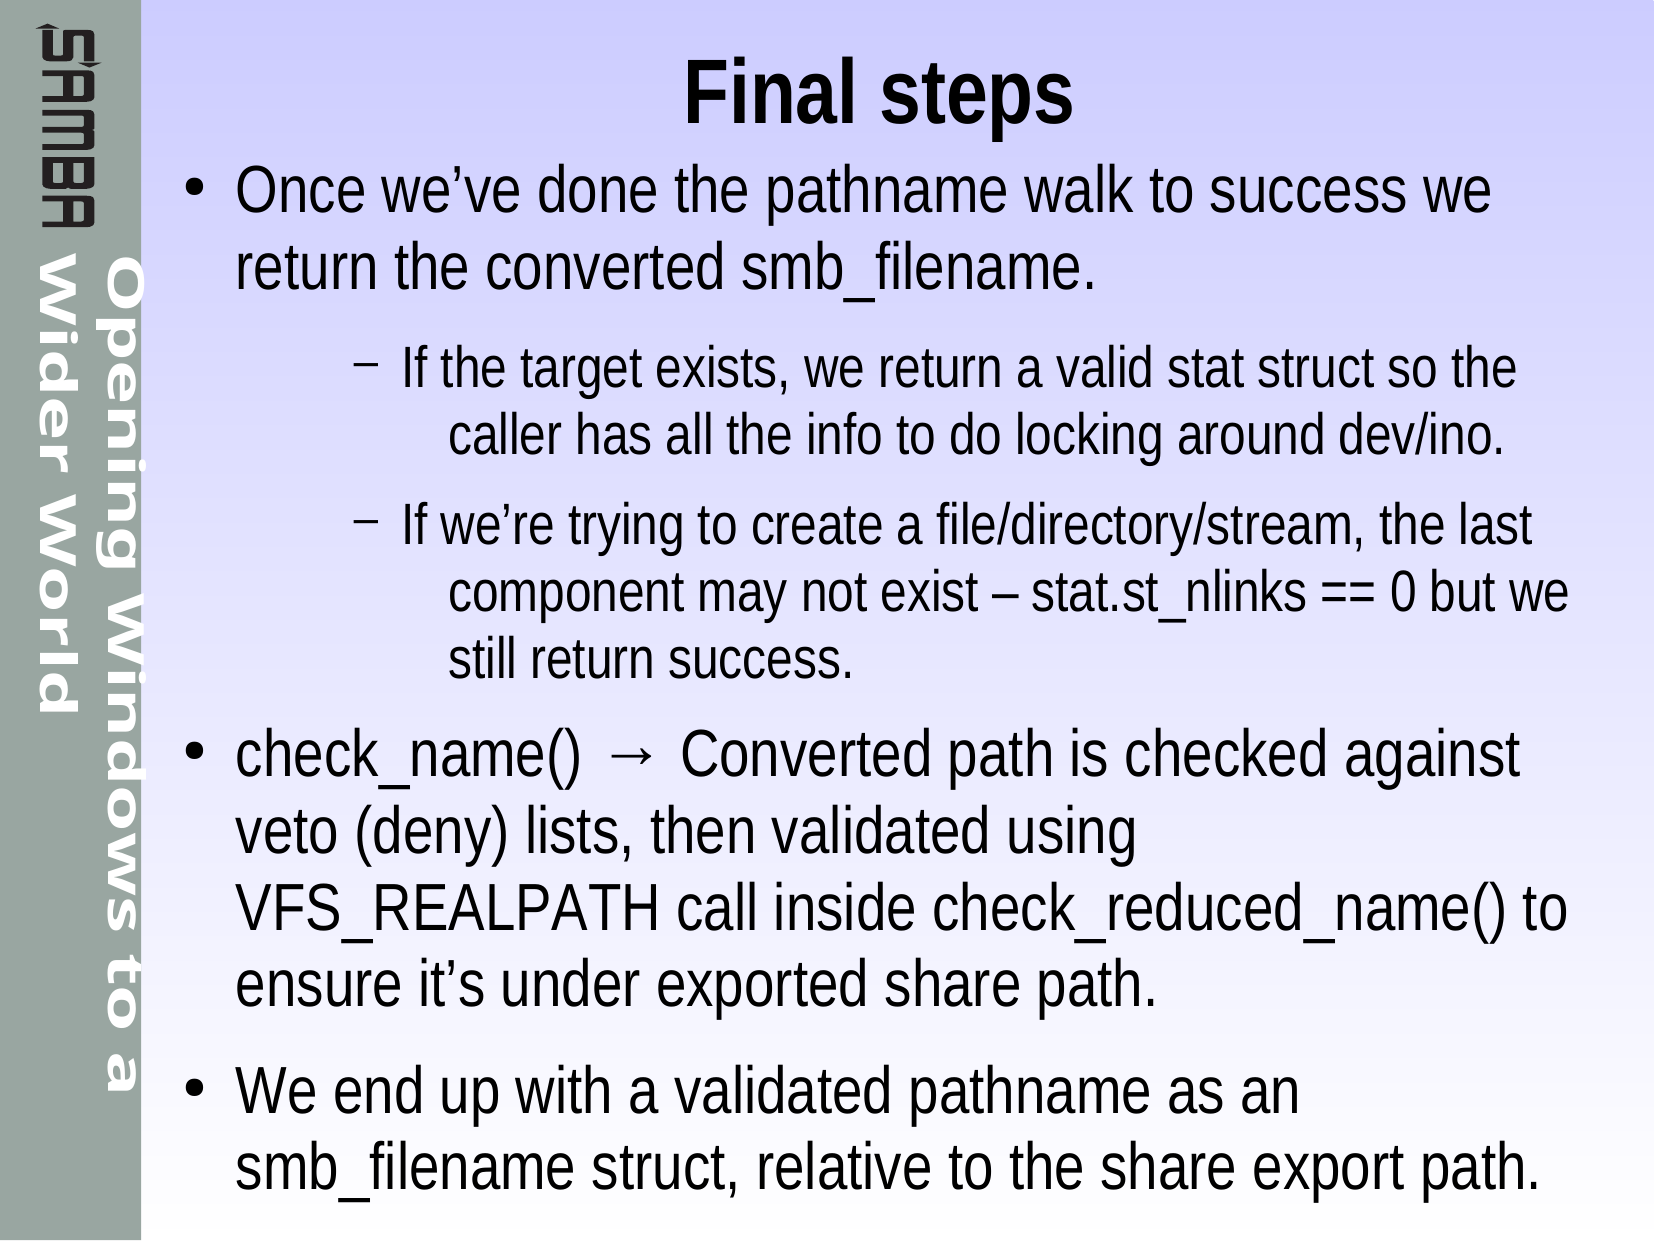

# Final steps
Once we’ve done the pathname walk to success we return the converted smb_filename.
If the target exists, we return a valid stat struct so the caller has all the info to do locking around dev/ino.
If we’re trying to create a file/directory/stream, the last component may not exist – stat.st_nlinks == 0 but we still return success.
check_name() → Converted path is checked against veto (deny) lists, then validated using VFS_REALPATH call inside check_reduced_name() to ensure it’s under exported share path.
We end up with a validated pathname as an smb_filename struct, relative to the share export path.